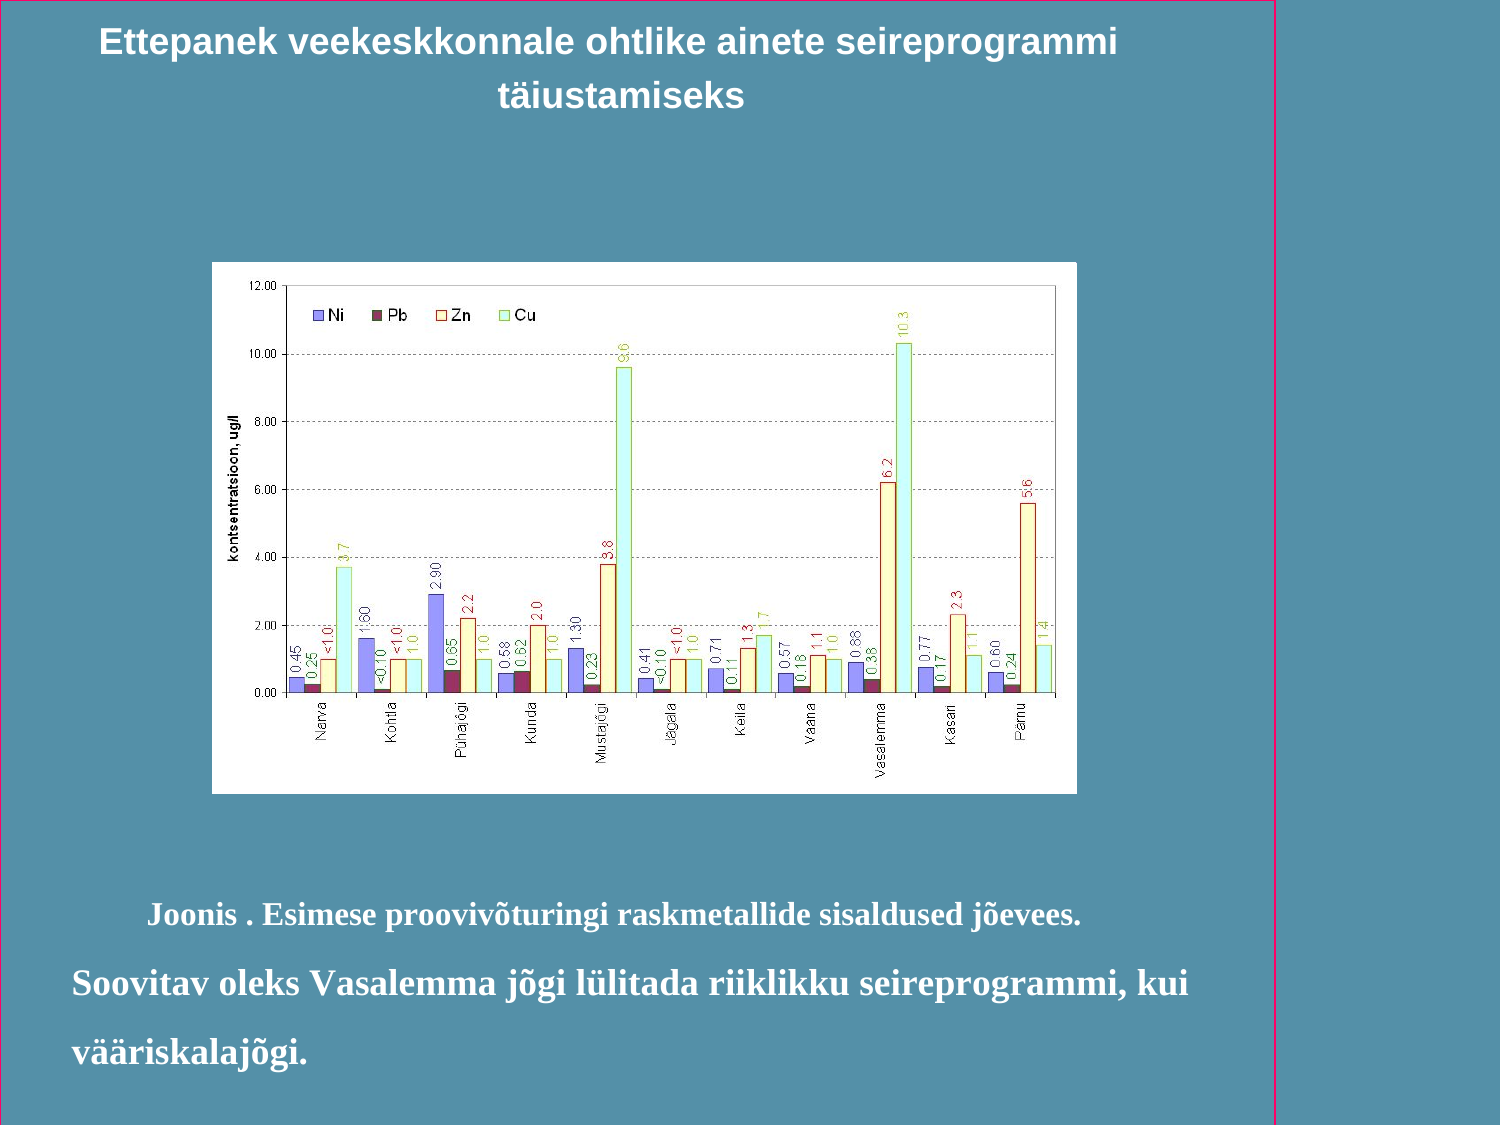

Ettepanek veekeskkonnale ohtlike ainete seireprogrammi
 täiustamiseks
 Joonis . Esimese proovivõturingi raskmetallide sisaldused jõevees.
 Soovitav oleks Vasalemma jõgi lülitada riiklikku seireprogrammi, kui
 vääriskalajõgi.